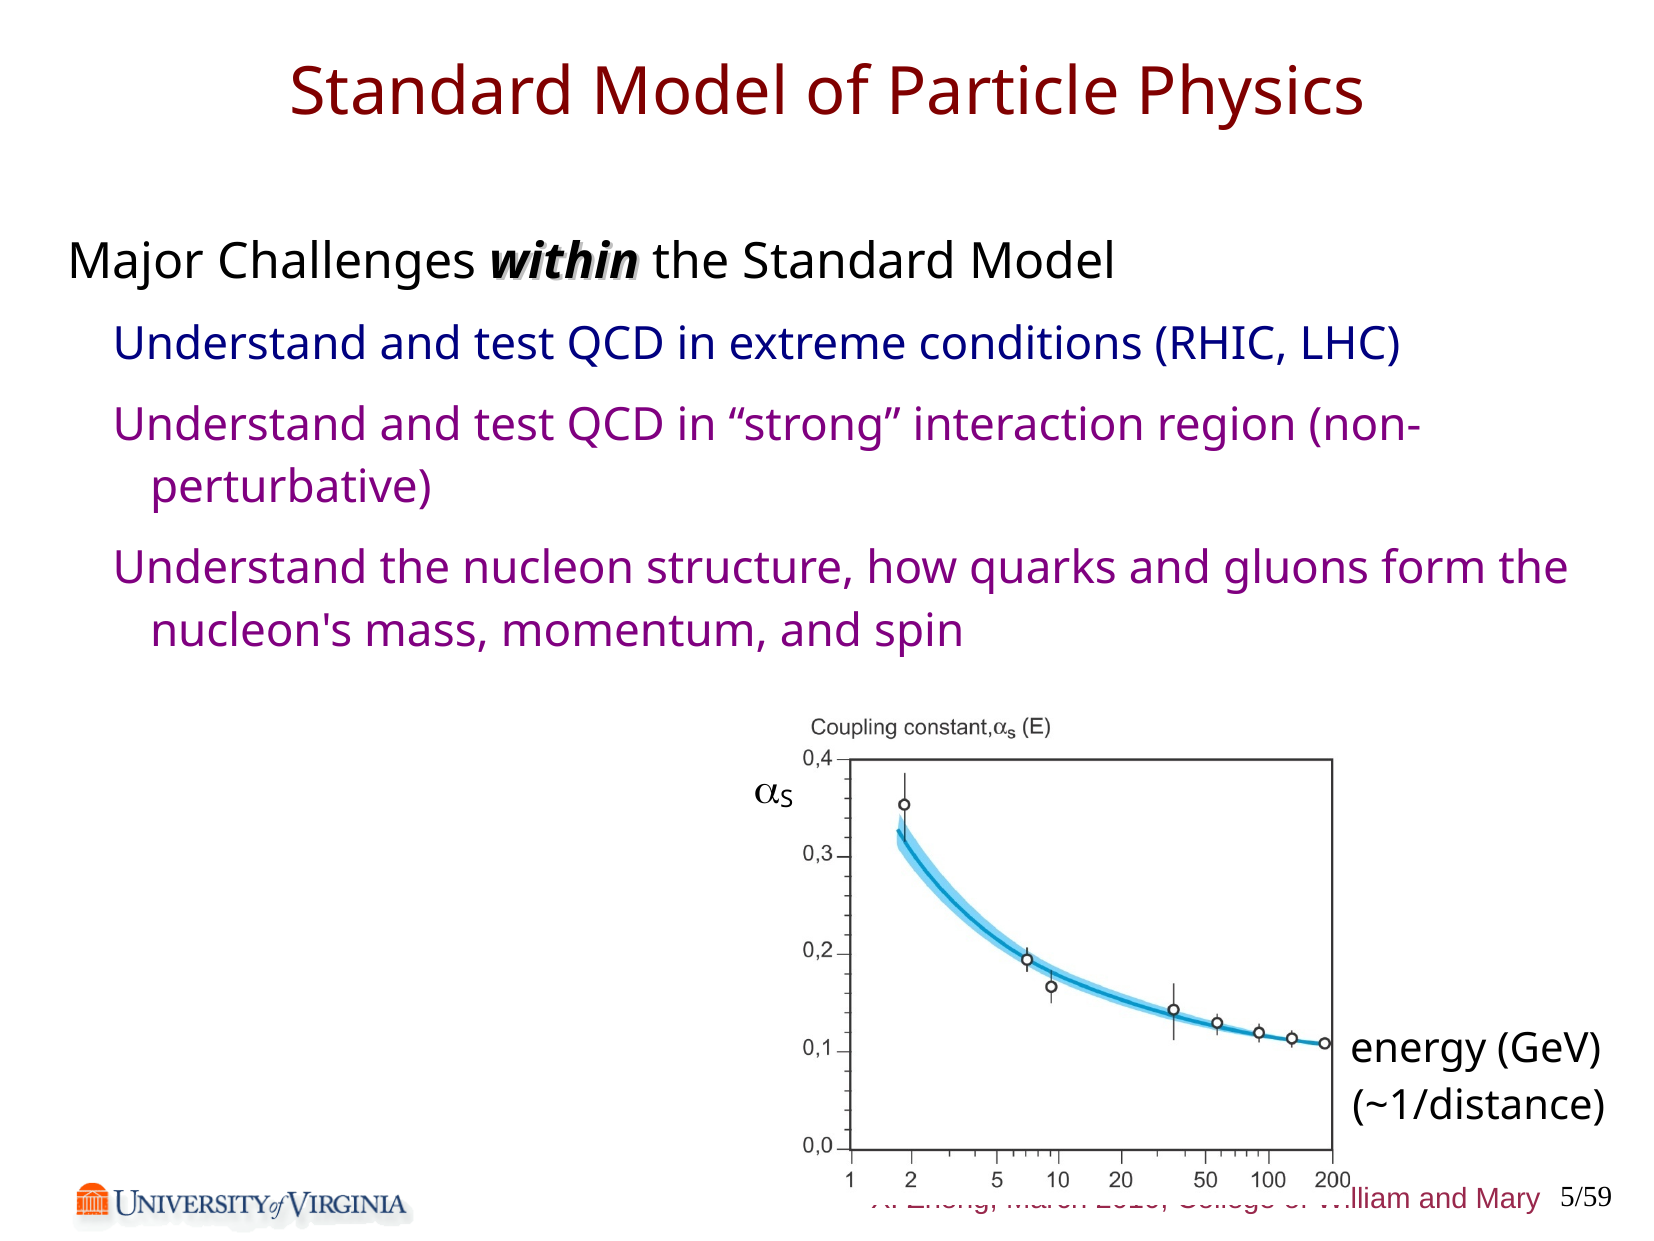

# Standard Model of Particle Physics
Major Challenges within the Standard Model
Understand and test QCD in extreme conditions (RHIC, LHC)
Understand and test QCD in “strong” interaction region (non-perturbative)
Understand the nucleon structure, how quarks and gluons form the nucleon's mass, momentum, and spin
aS
energy (GeV) (~1/distance)